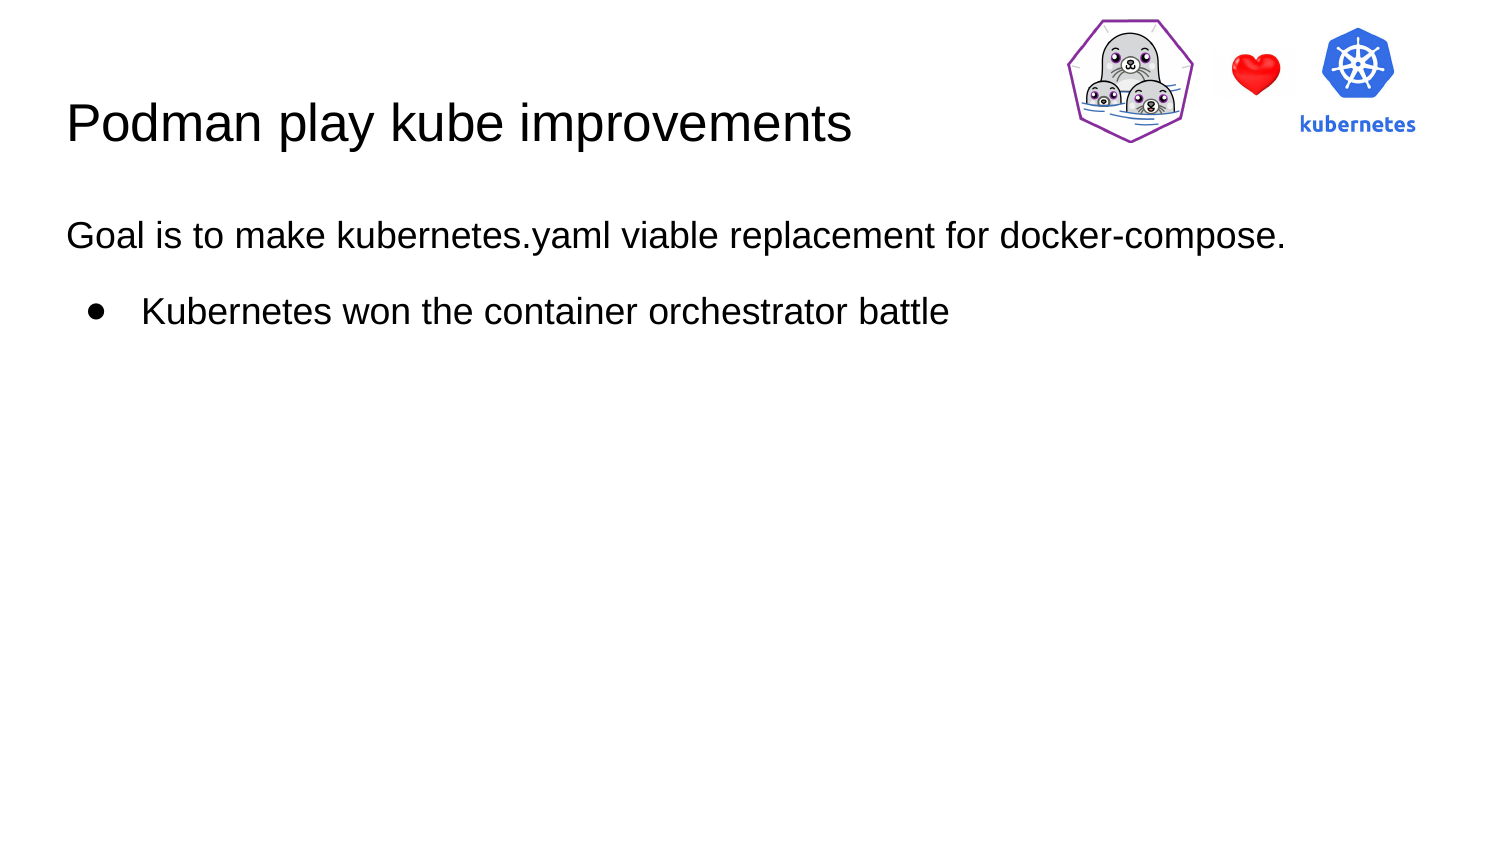

# Podman play kube improvements
Goal is to make kubernetes.yaml viable replacement for docker-compose.
Kubernetes won the container orchestrator battle